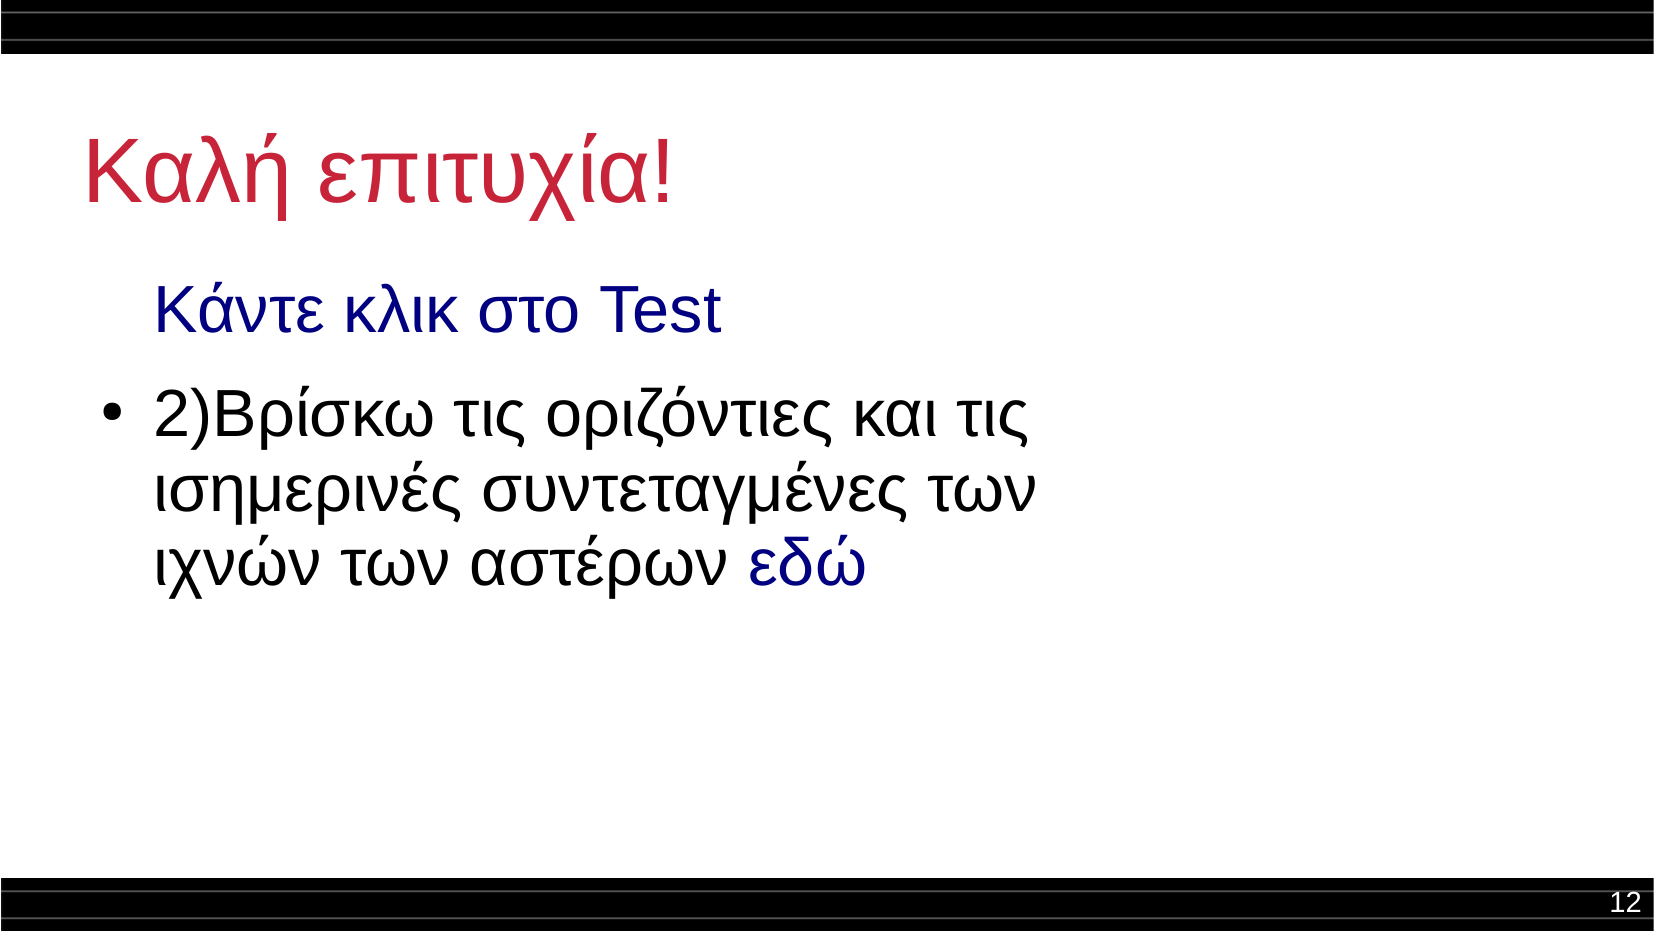

# Καλή επιτυχία!
Κάντε κλικ στο Test
2)Βρίσκω τις οριζόντιες και τις ισημερινές συντεταγμένες των ιχνών των αστέρων εδώ